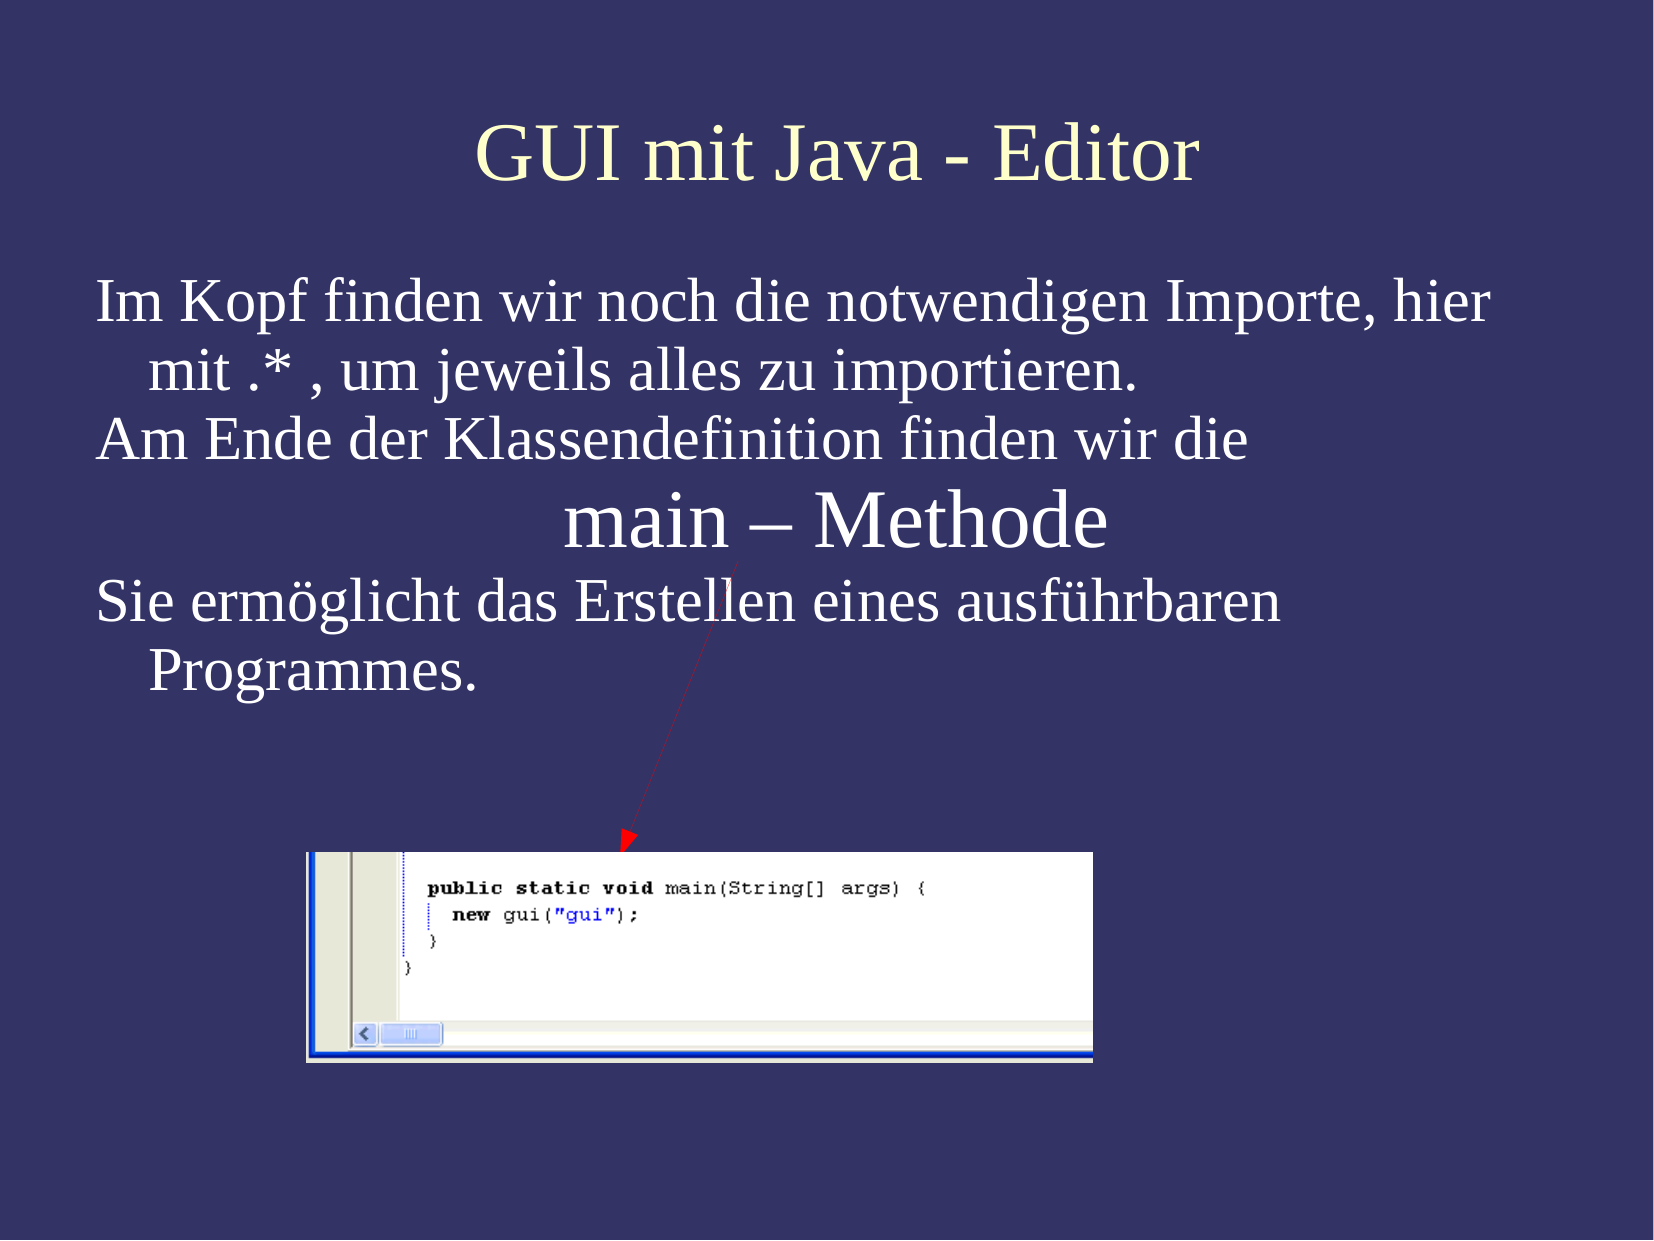

# GUI mit Java - Editor
Im Kopf finden wir noch die notwendigen Importe, hier mit .* , um jeweils alles zu importieren.
Am Ende der Klassendefinition finden wir die
main – Methode
Sie ermöglicht das Erstellen eines ausführbaren Programmes.